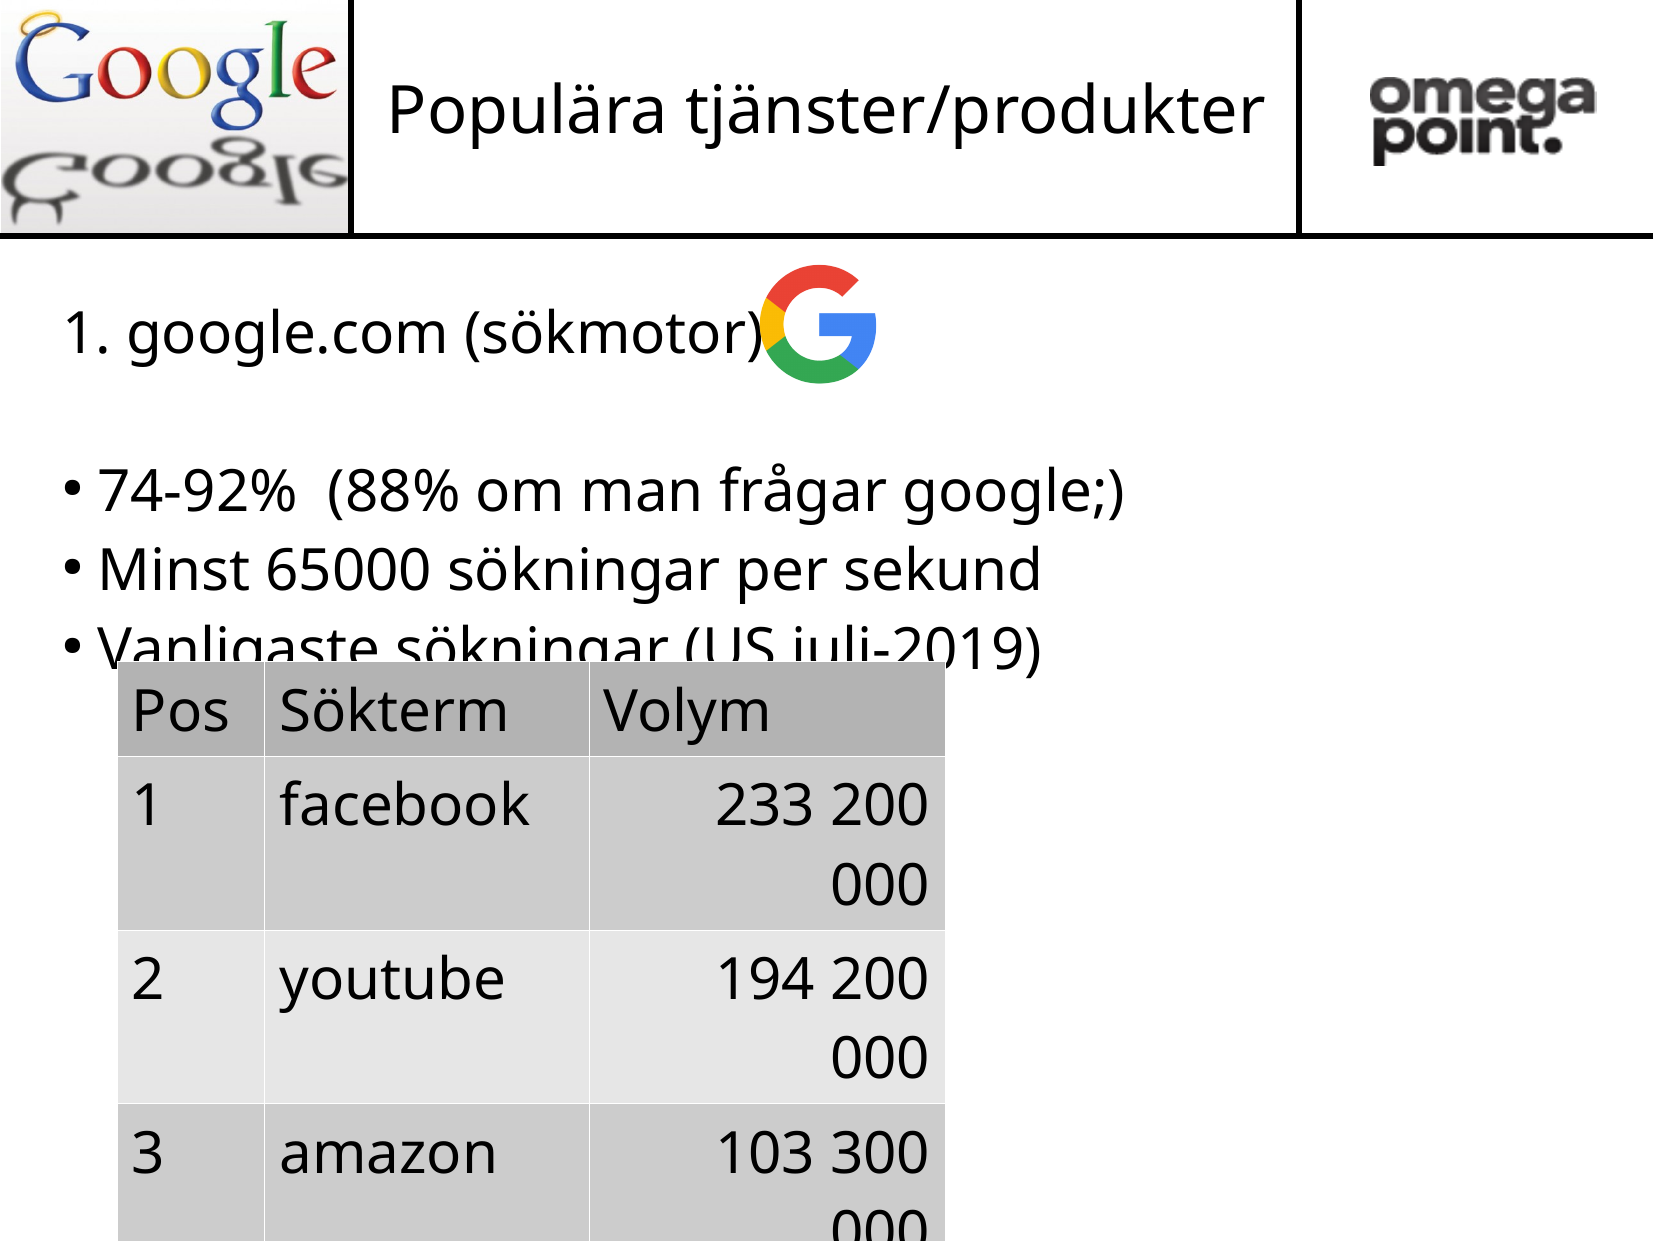

Populära tjänster/produkter
1. google.com (sökmotor)
74-92% (88% om man frågar google;)
Minst 65000 sökningar per sekund
Vanligaste sökningar (US juli-2019)
| Pos | Sökterm | Volym |
| --- | --- | --- |
| 1 | facebook | 233 200 000 |
| 2 | youtube | 194 200 000 |
| 3 | amazon | 103 300 000 |
| 4 | gmail | 92 030 000 |
| 5 | google | 84 600 000 |
| 6 | pornhub | 65 630 000 |